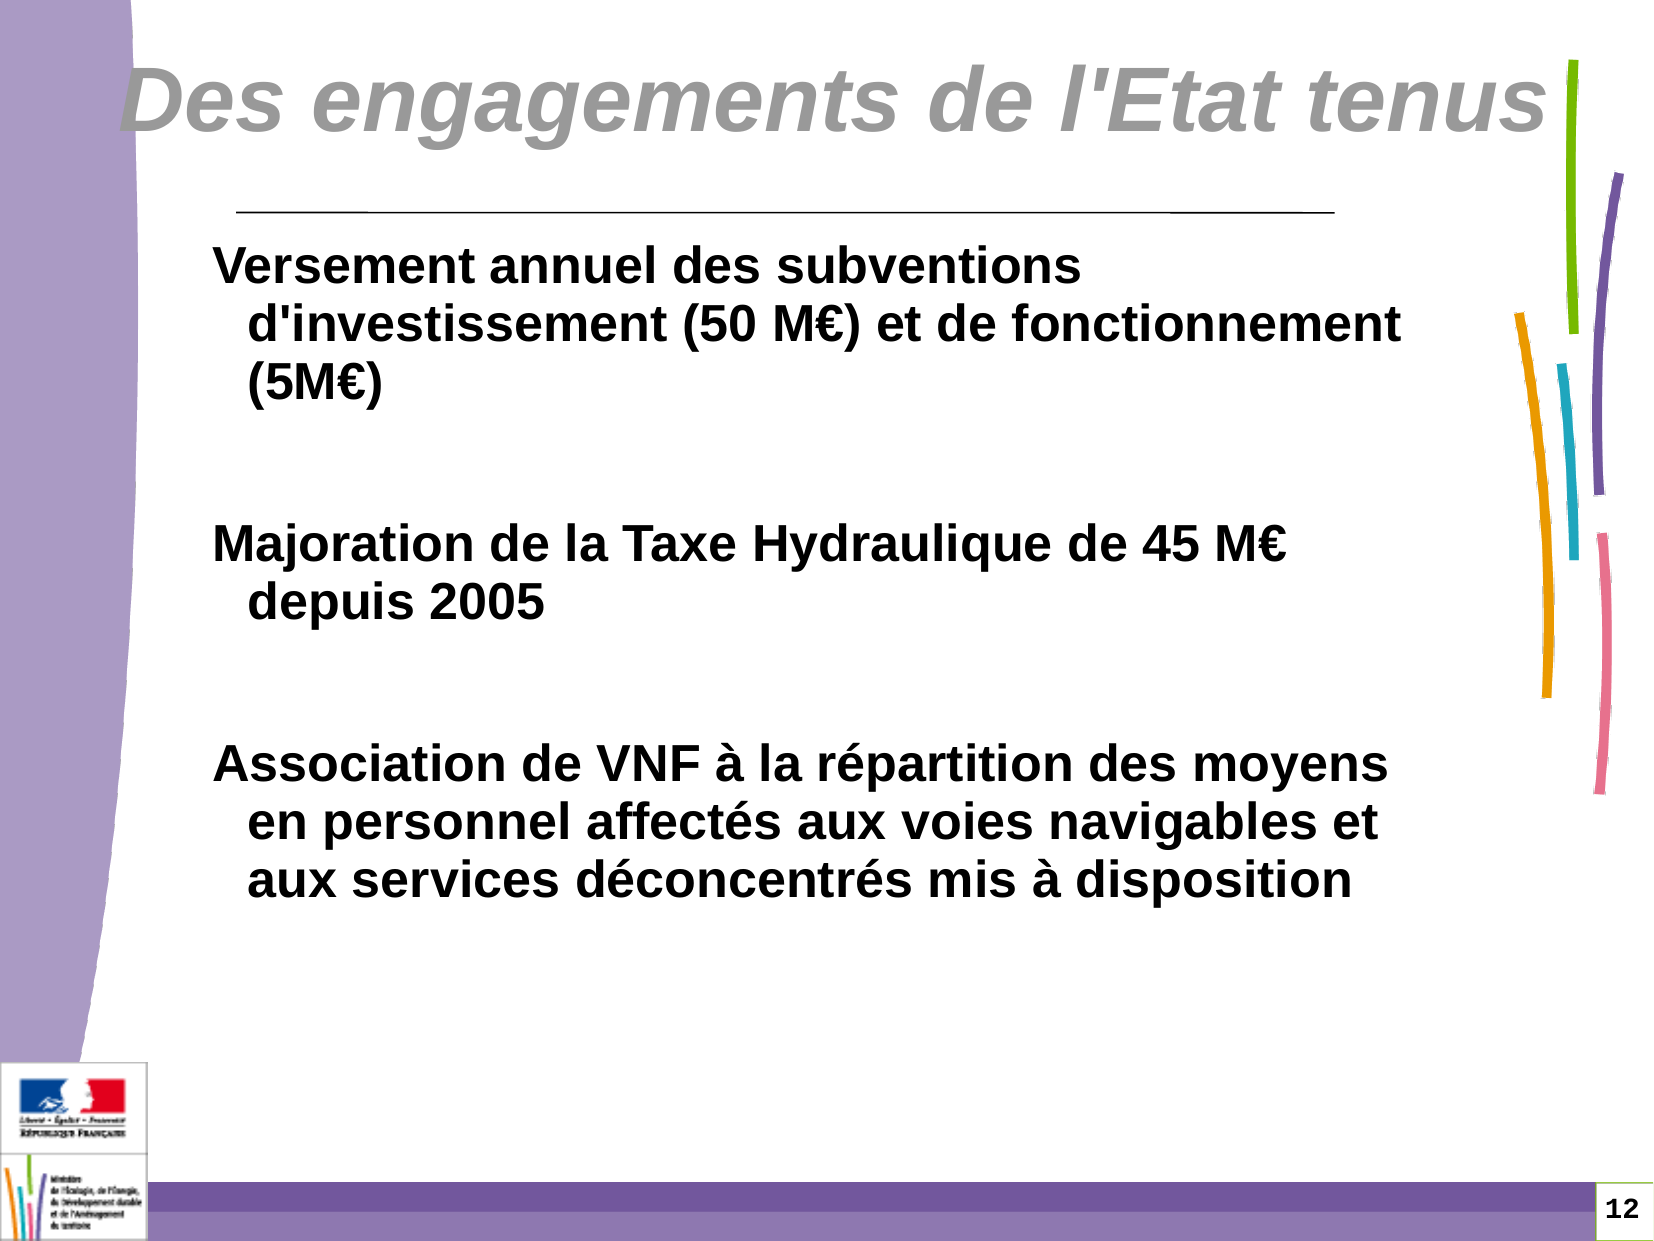

# Des engagements de l'Etat tenus
Versement annuel des subventions d'investissement (50 M€) et de fonctionnement (5M€)
Majoration de la Taxe Hydraulique de 45 M€ depuis 2005
Association de VNF à la répartition des moyens en personnel affectés aux voies navigables et aux services déconcentrés mis à disposition
12